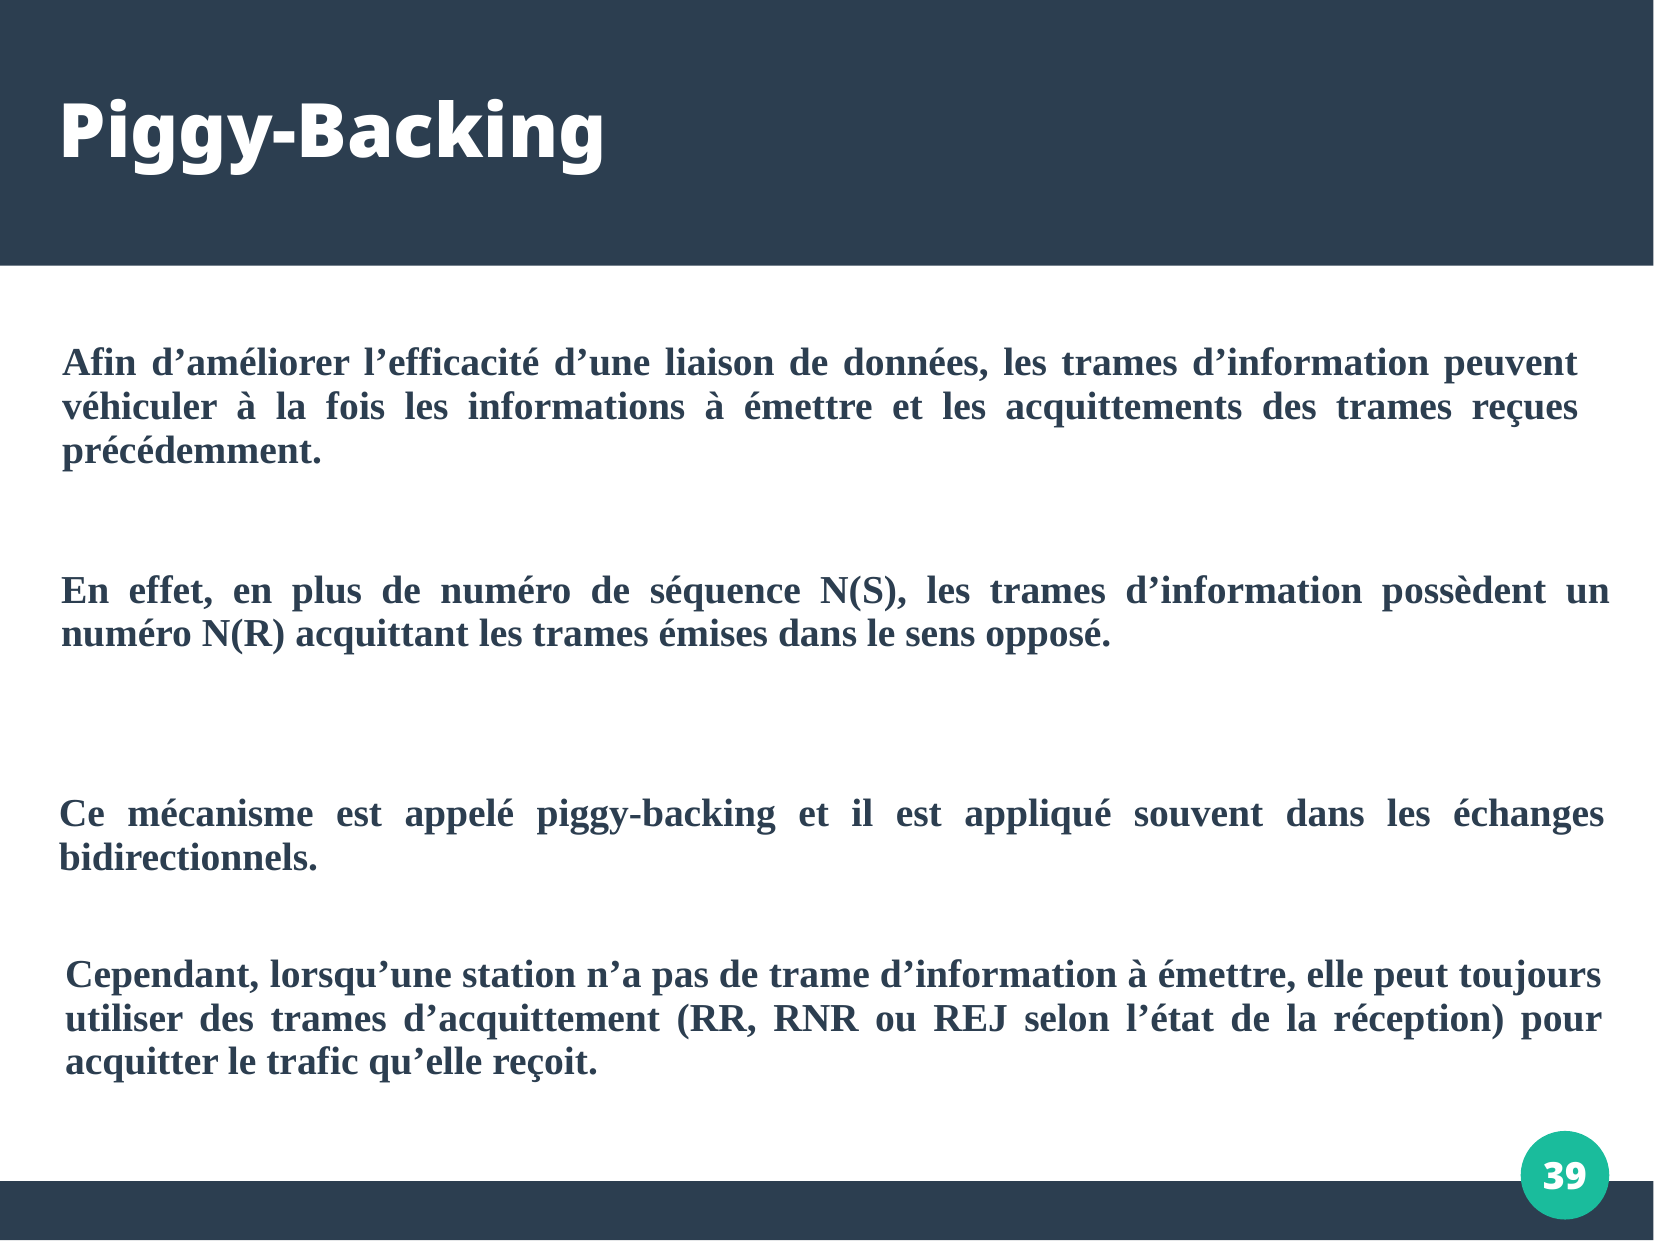

# Piggy-Backing
Afin d’améliorer l’efficacité d’une liaison de données, les trames d’information peuvent véhiculer à la fois les informations à émettre et les acquittements des trames reçues précédemment.
En effet, en plus de numéro de séquence N(S), les trames d’information possèdent un numéro N(R) acquittant les trames émises dans le sens opposé.
Ce mécanisme est appelé piggy-backing et il est appliqué souvent dans les échanges bidirectionnels.
Cependant, lorsqu’une station n’a pas de trame d’information à émettre, elle peut toujours utiliser des trames d’acquittement (RR, RNR ou REJ selon l’état de la réception) pour acquitter le trafic qu’elle reçoit.
39